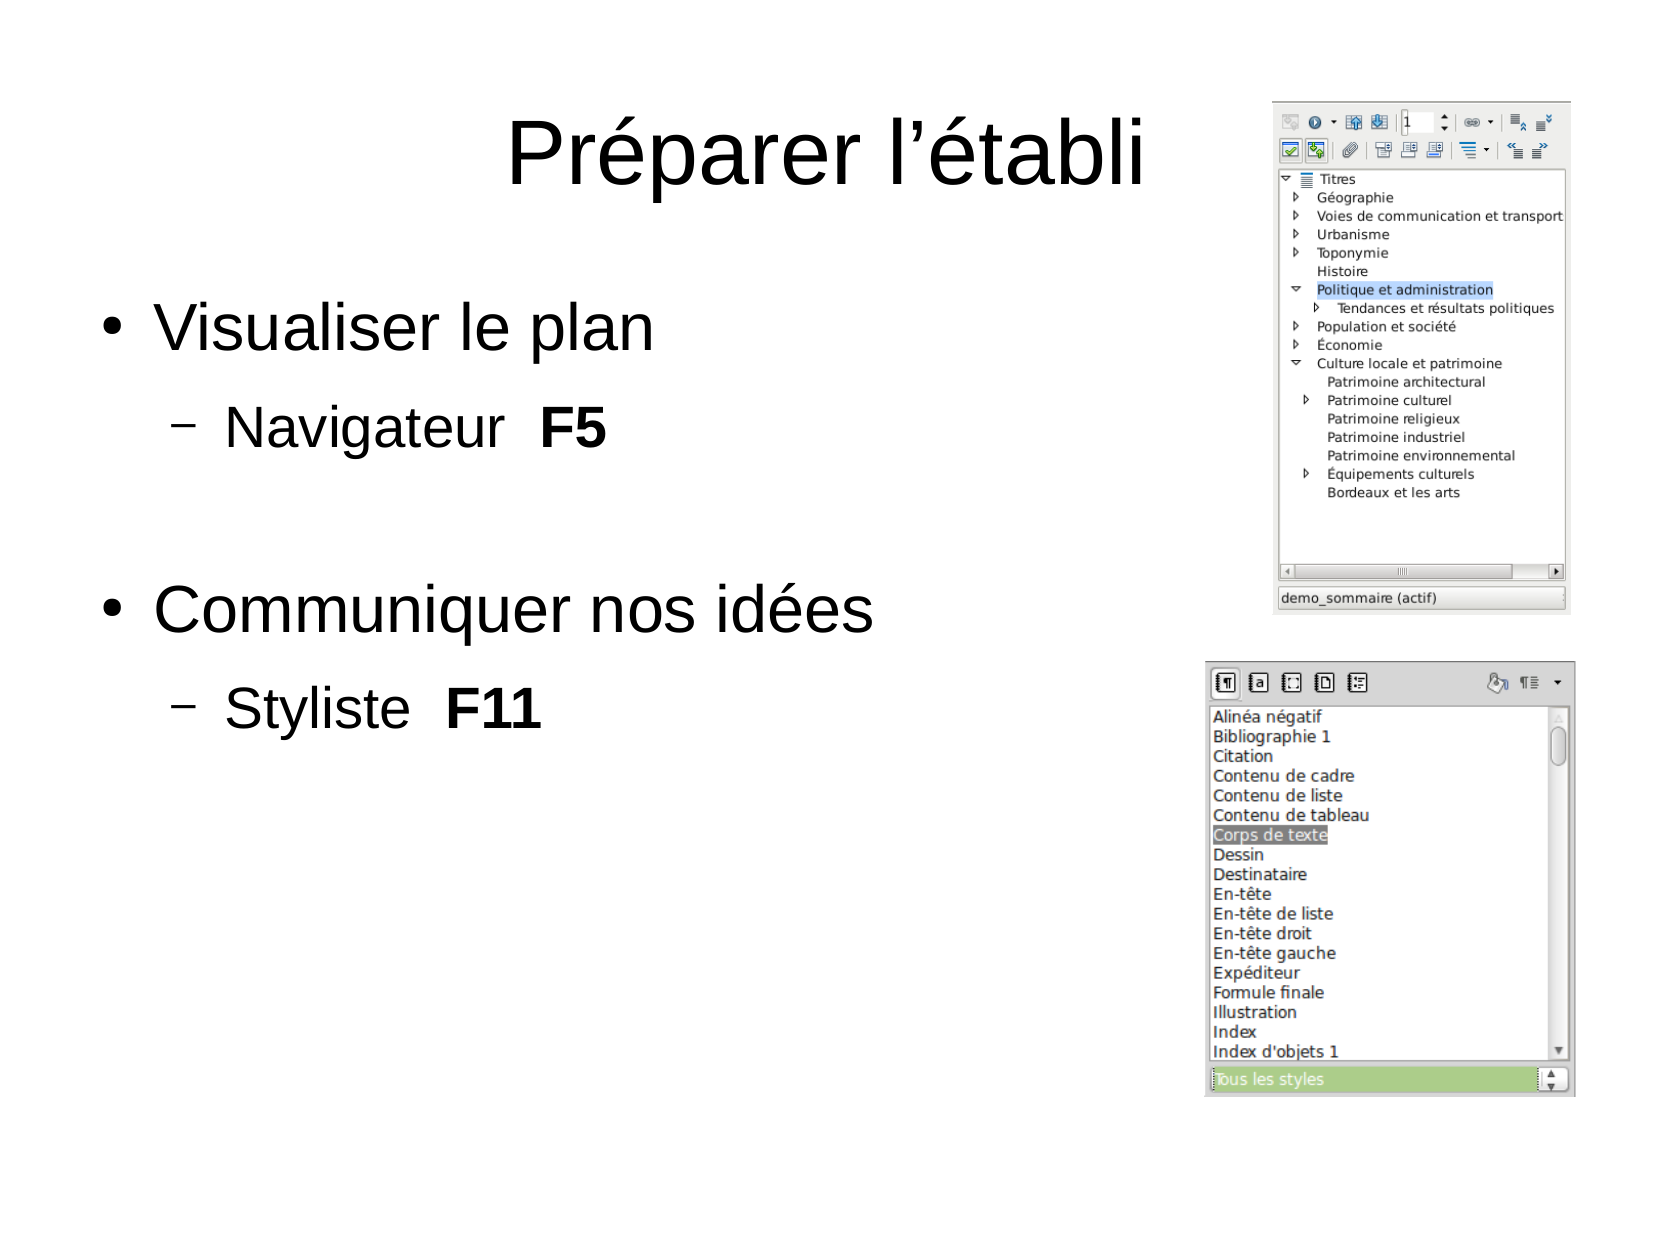

# Préparer l’établi
Visualiser le plan
Navigateur  F5
Communiquer nos idées
Styliste  F11